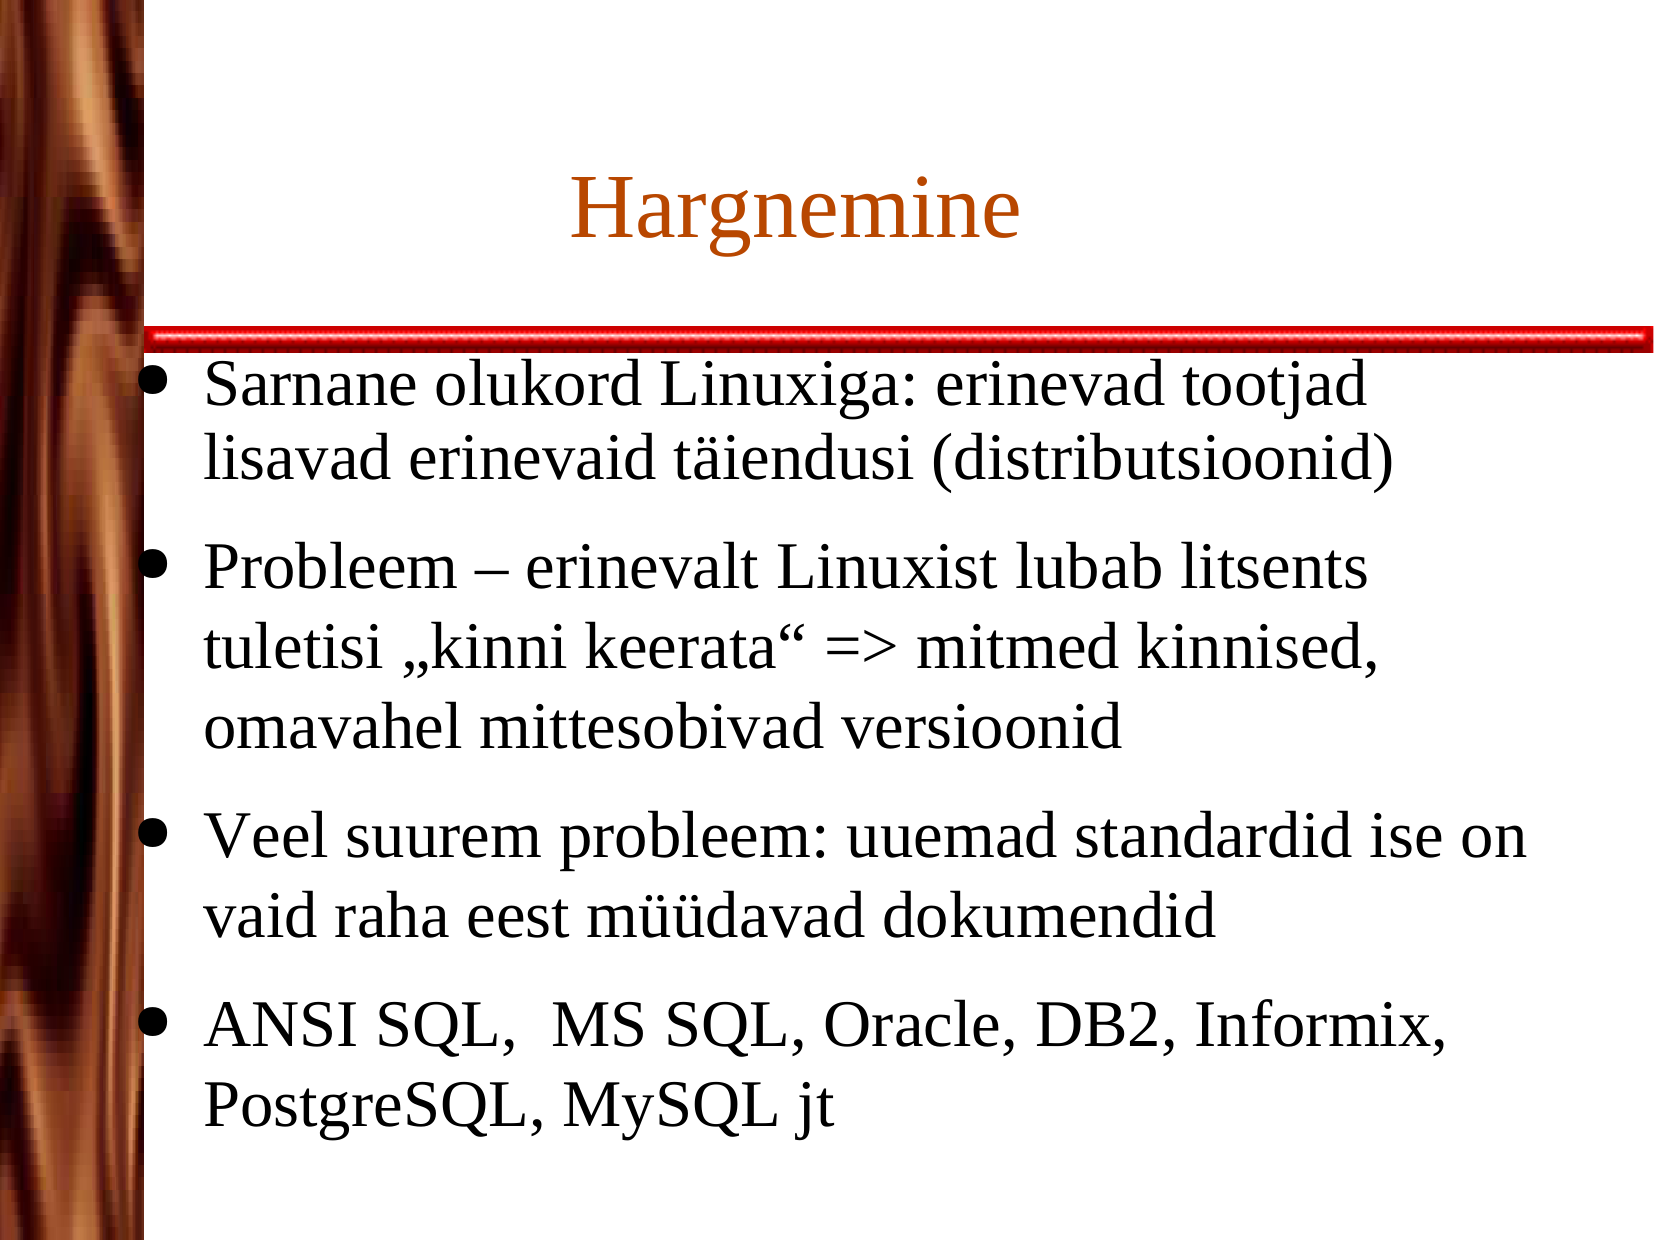

# Hargnemine
Sarnane olukord Linuxiga: erinevad tootjad lisavad erinevaid täiendusi (distributsioonid)
Probleem – erinevalt Linuxist lubab litsents tuletisi „kinni keerata“ => mitmed kinnised, omavahel mittesobivad versioonid
Veel suurem probleem: uuemad standardid ise on vaid raha eest müüdavad dokumendid
ANSI SQL, MS SQL, Oracle, DB2, Informix, PostgreSQL, MySQL jt